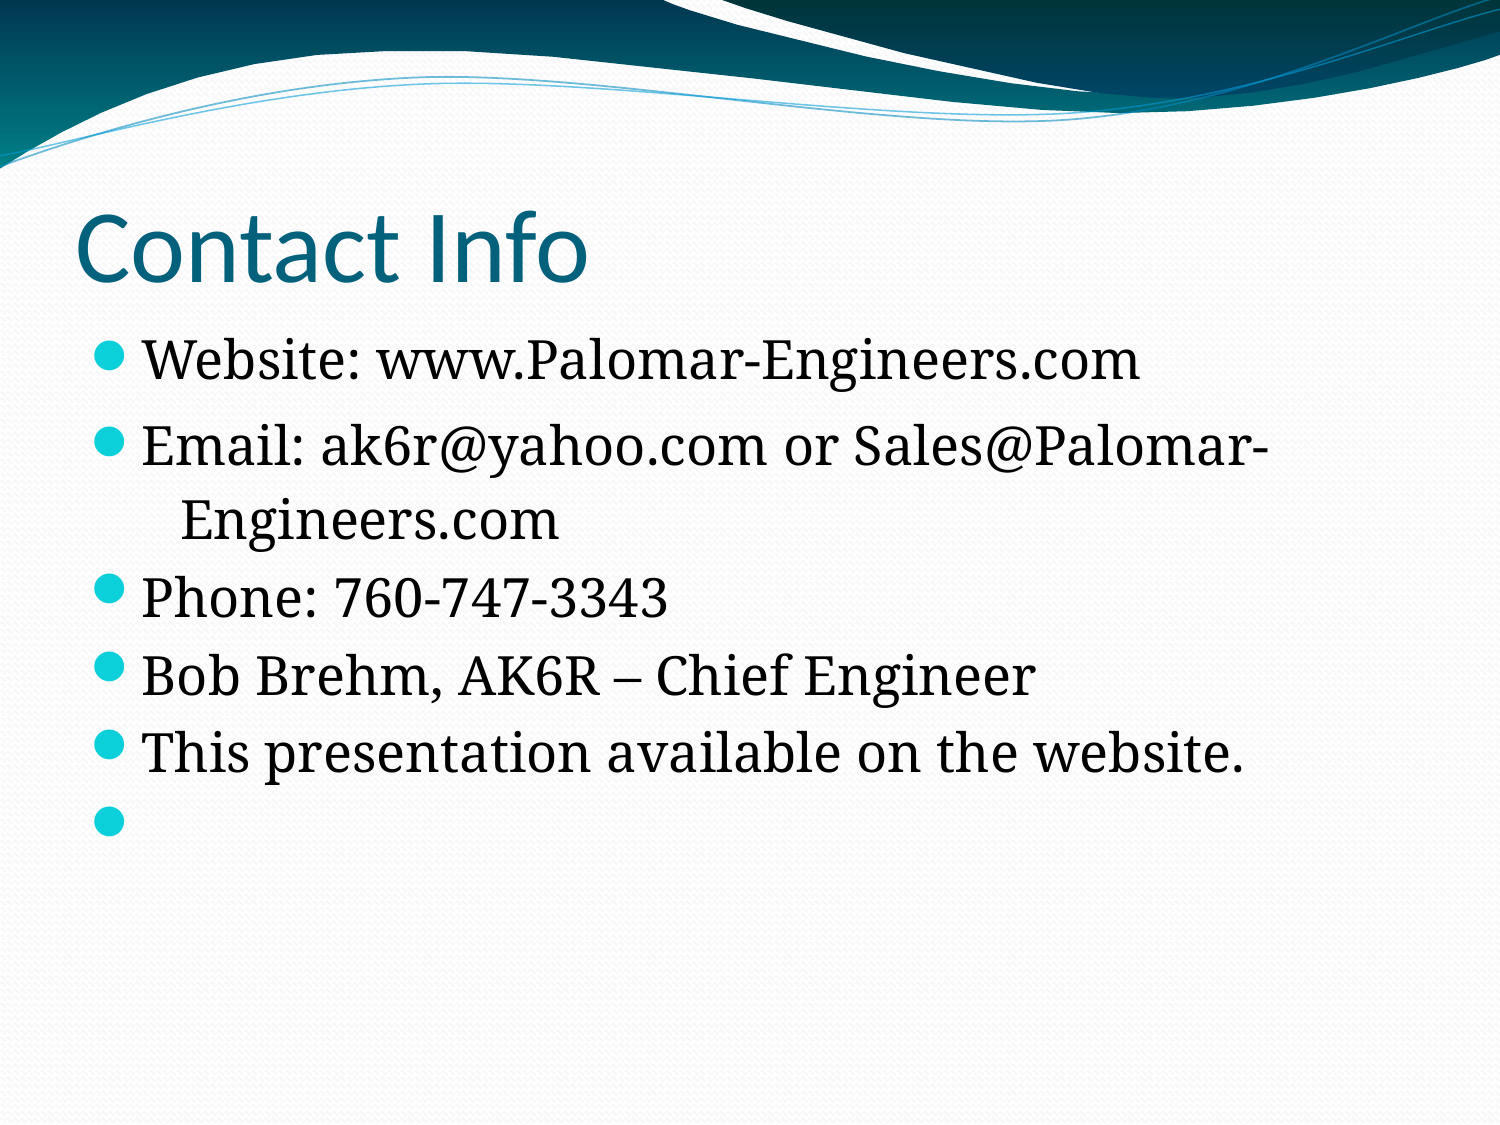

# Contact Info
Website: www.Palomar-Engineers.com
Email: ak6r@yahoo.com or Sales@Palomar-Engineers.com
Phone: 760-747-3343
Bob Brehm, AK6R – Chief Engineer
This presentation available on the website.